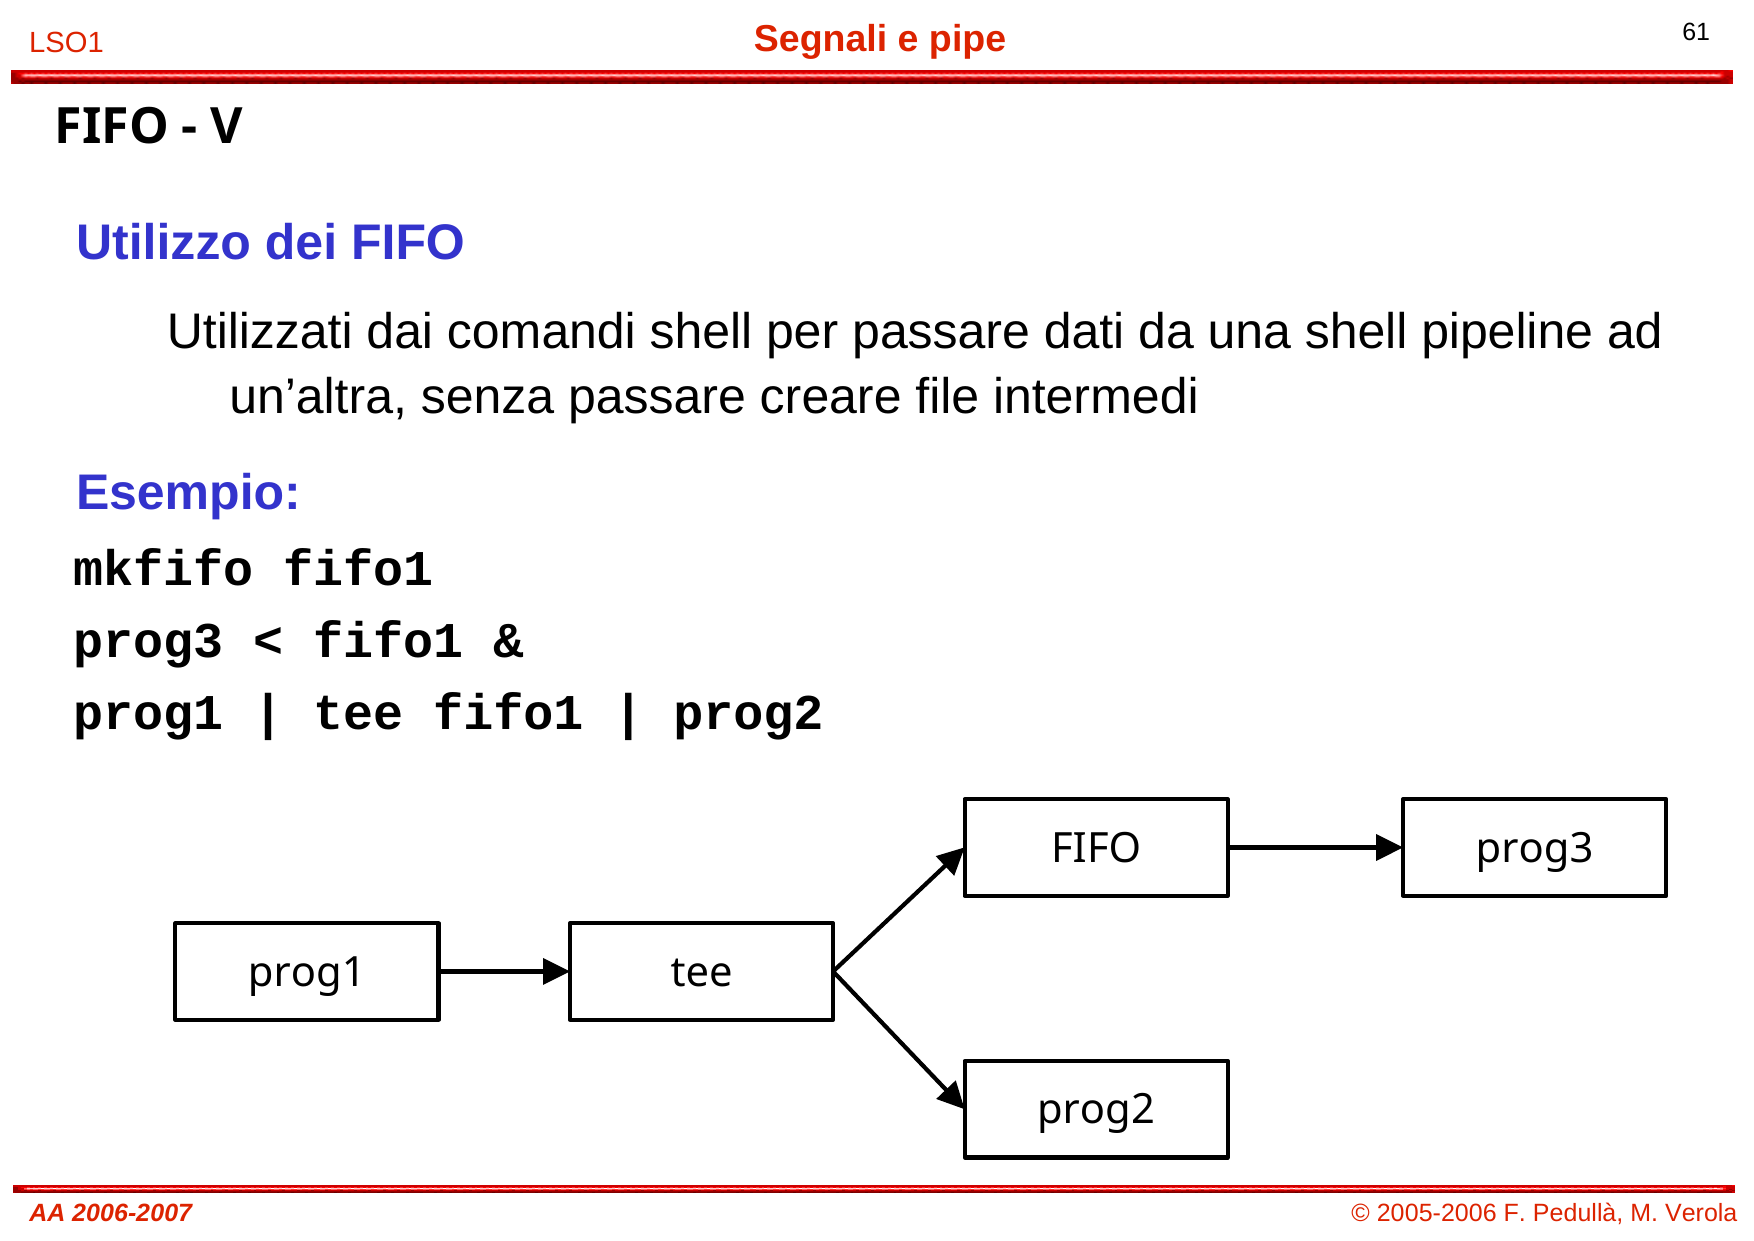

# FIFO - V
Utilizzo dei FIFO
Utilizzati dai comandi shell per passare dati da una shell pipeline ad un’altra, senza passare creare file intermedi
Esempio:
mkfifo fifo1
prog3 < fifo1 &
prog1 | tee fifo1 | prog2
FIFO
prog3
prog1
tee
prog2